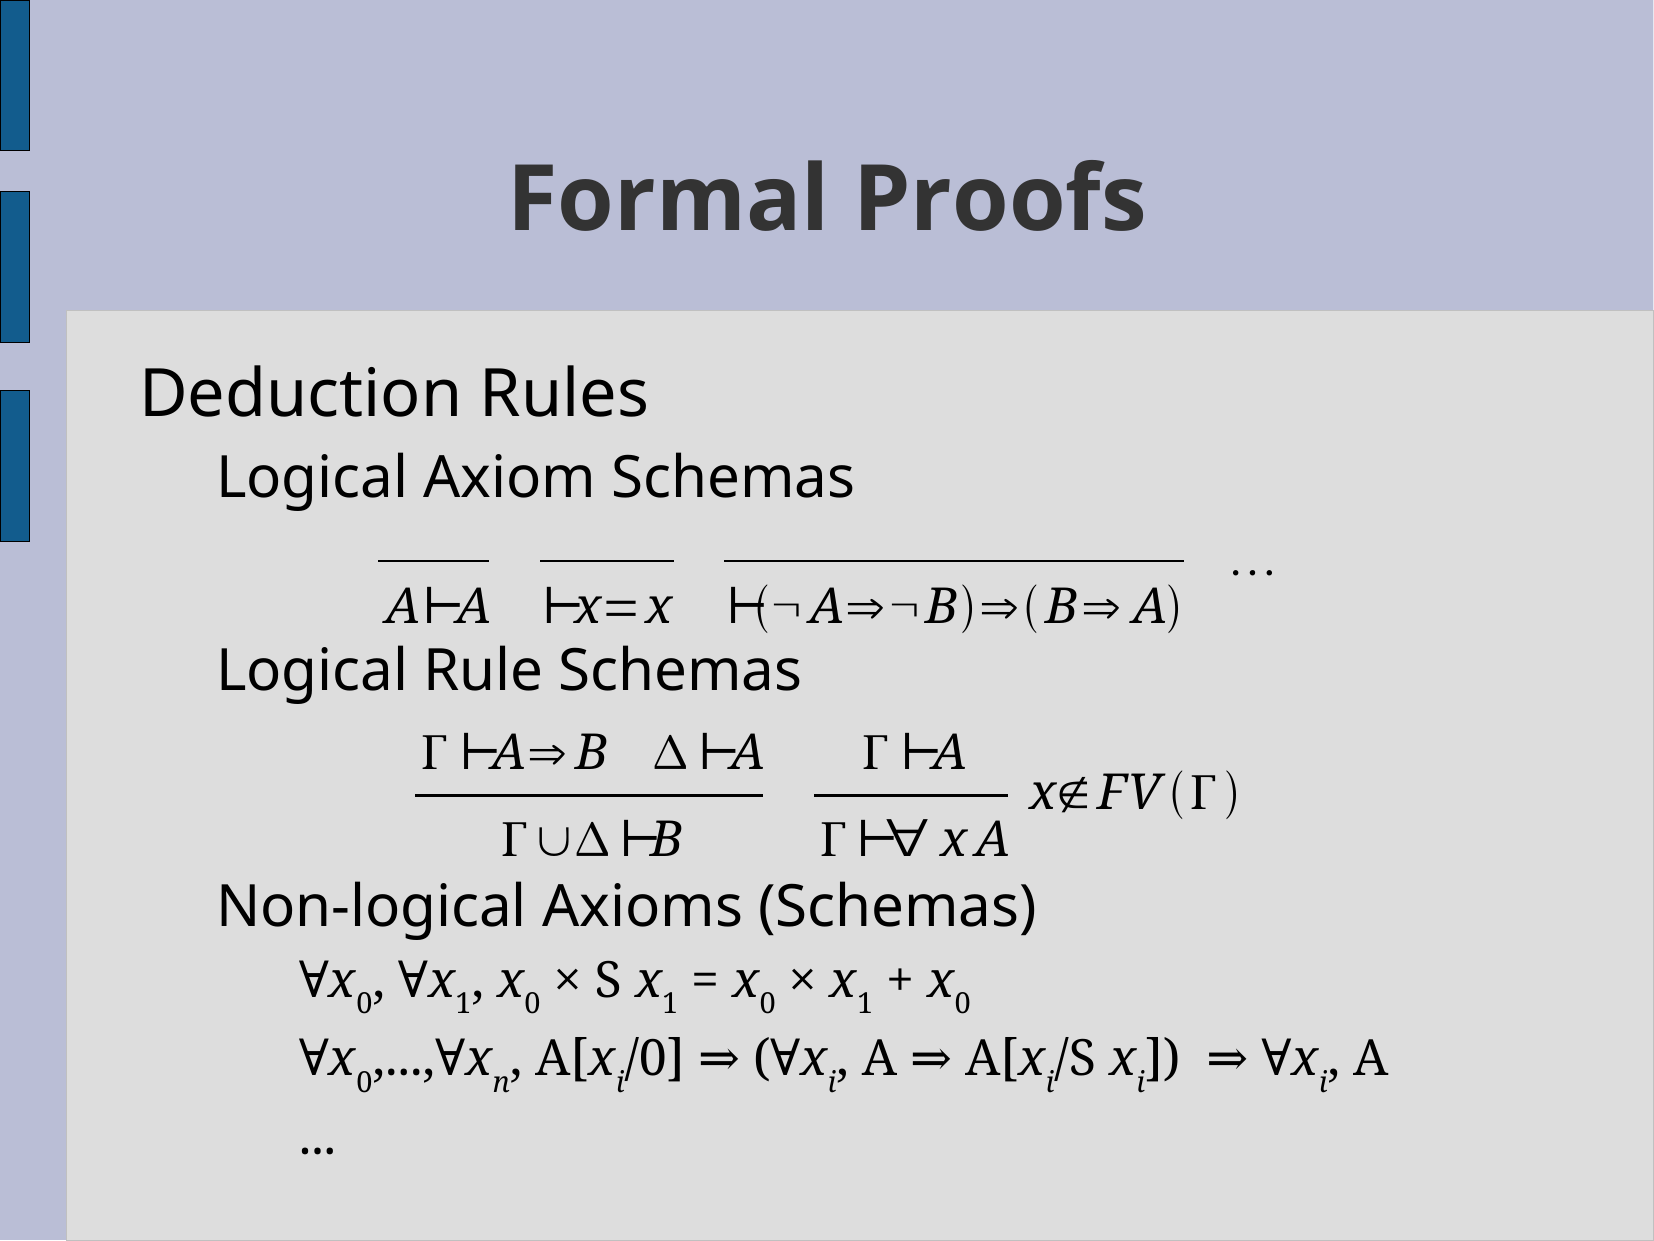

# Formal Proofs
Deduction Rules
Logical Axiom Schemas
Logical Rule Schemas
Non-logical Axioms (Schemas)
∀x0, ∀x1, x0 × S x1 = x0 × x1 + x0
∀x0,...,∀xn, A[xi/0] ⇒ (∀xi, A ⇒ A[xi/S xi]) ⇒ ∀xi, A
...